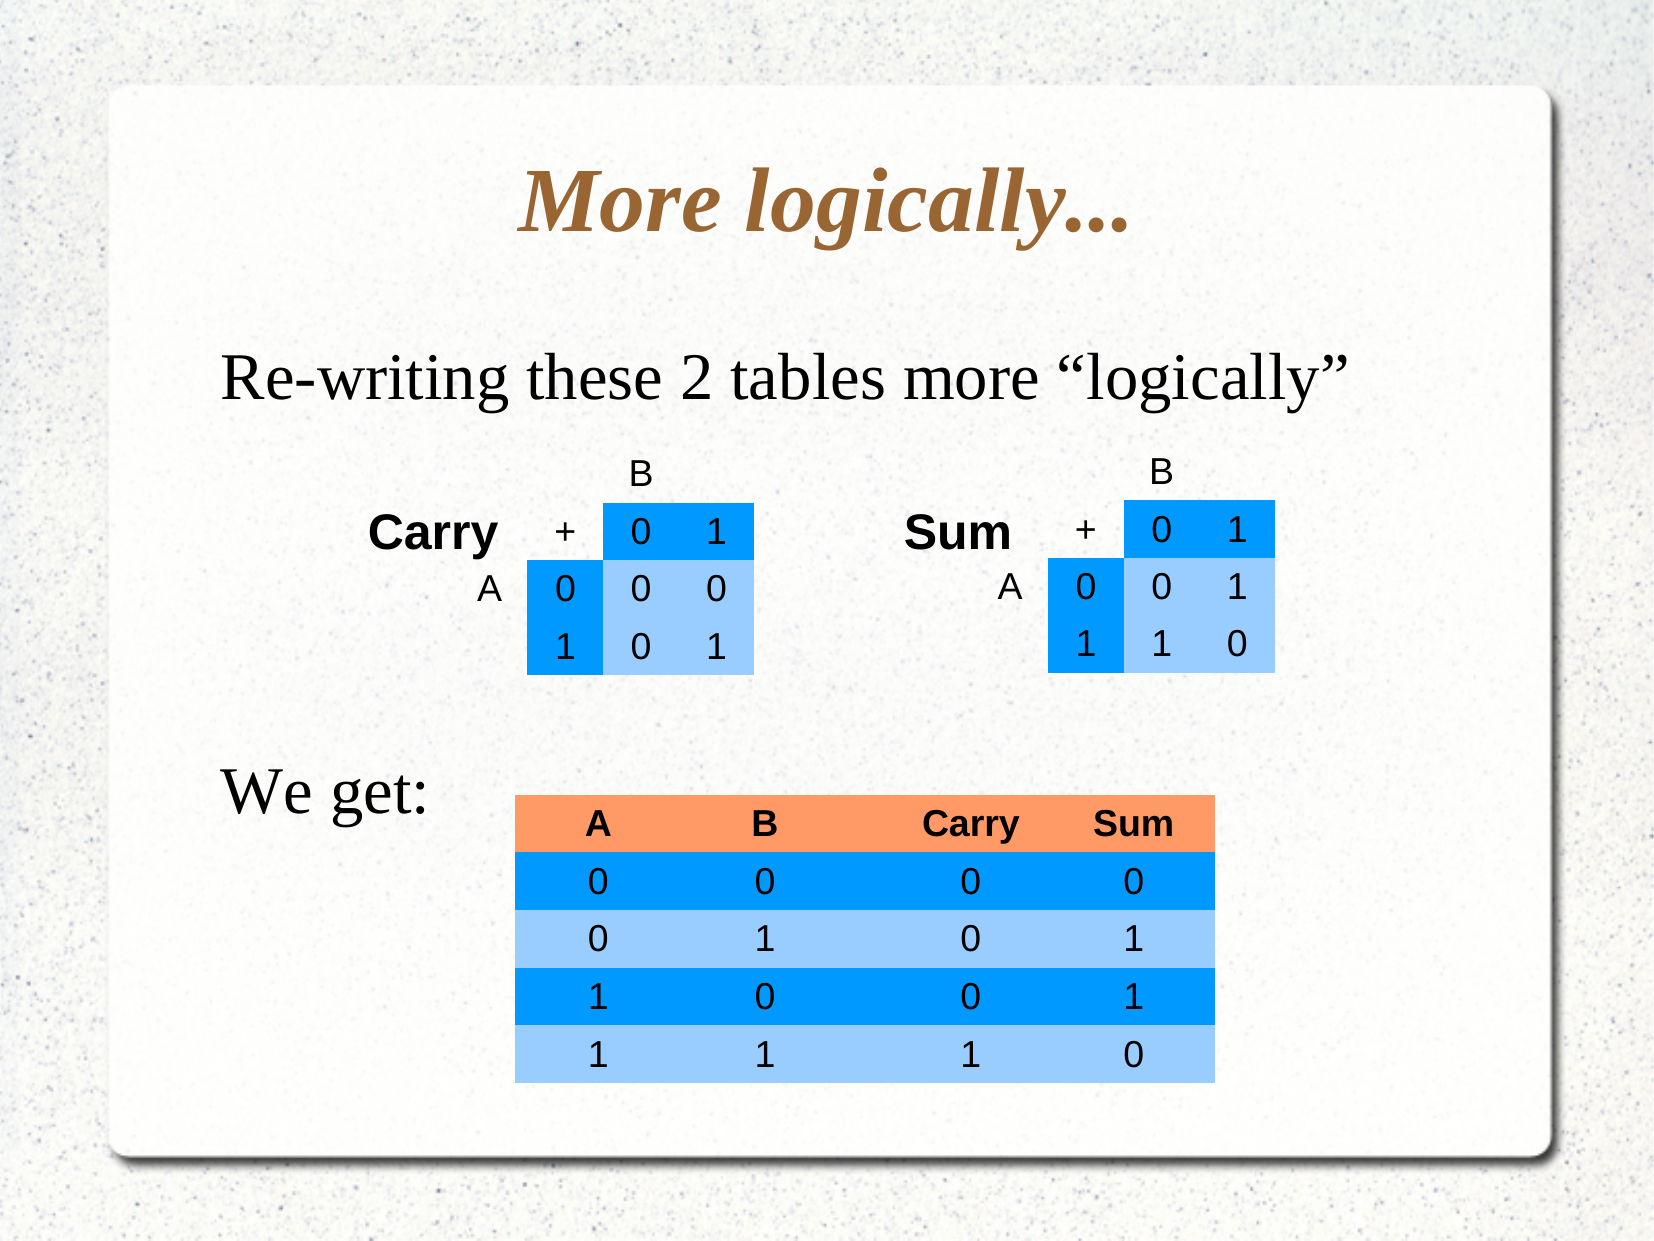

# More logically...
Re-writing these 2 tables more “logically”
We get:
| | | B | |
| --- | --- | --- | --- |
| | + | 0 | 1 |
| A | 0 | 0 | 1 |
| | 1 | 1 | 0 |
| | | B | |
| --- | --- | --- | --- |
| | + | 0 | 1 |
| A | 0 | 0 | 0 |
| | 1 | 0 | 1 |
Carry
Sum
| A | B | | Carry | Sum |
| --- | --- | --- | --- | --- |
| 0 | 0 | | 0 | 0 |
| 0 | 1 | | 0 | 1 |
| 1 | 0 | | 0 | 1 |
| 1 | 1 | | 1 | 0 |